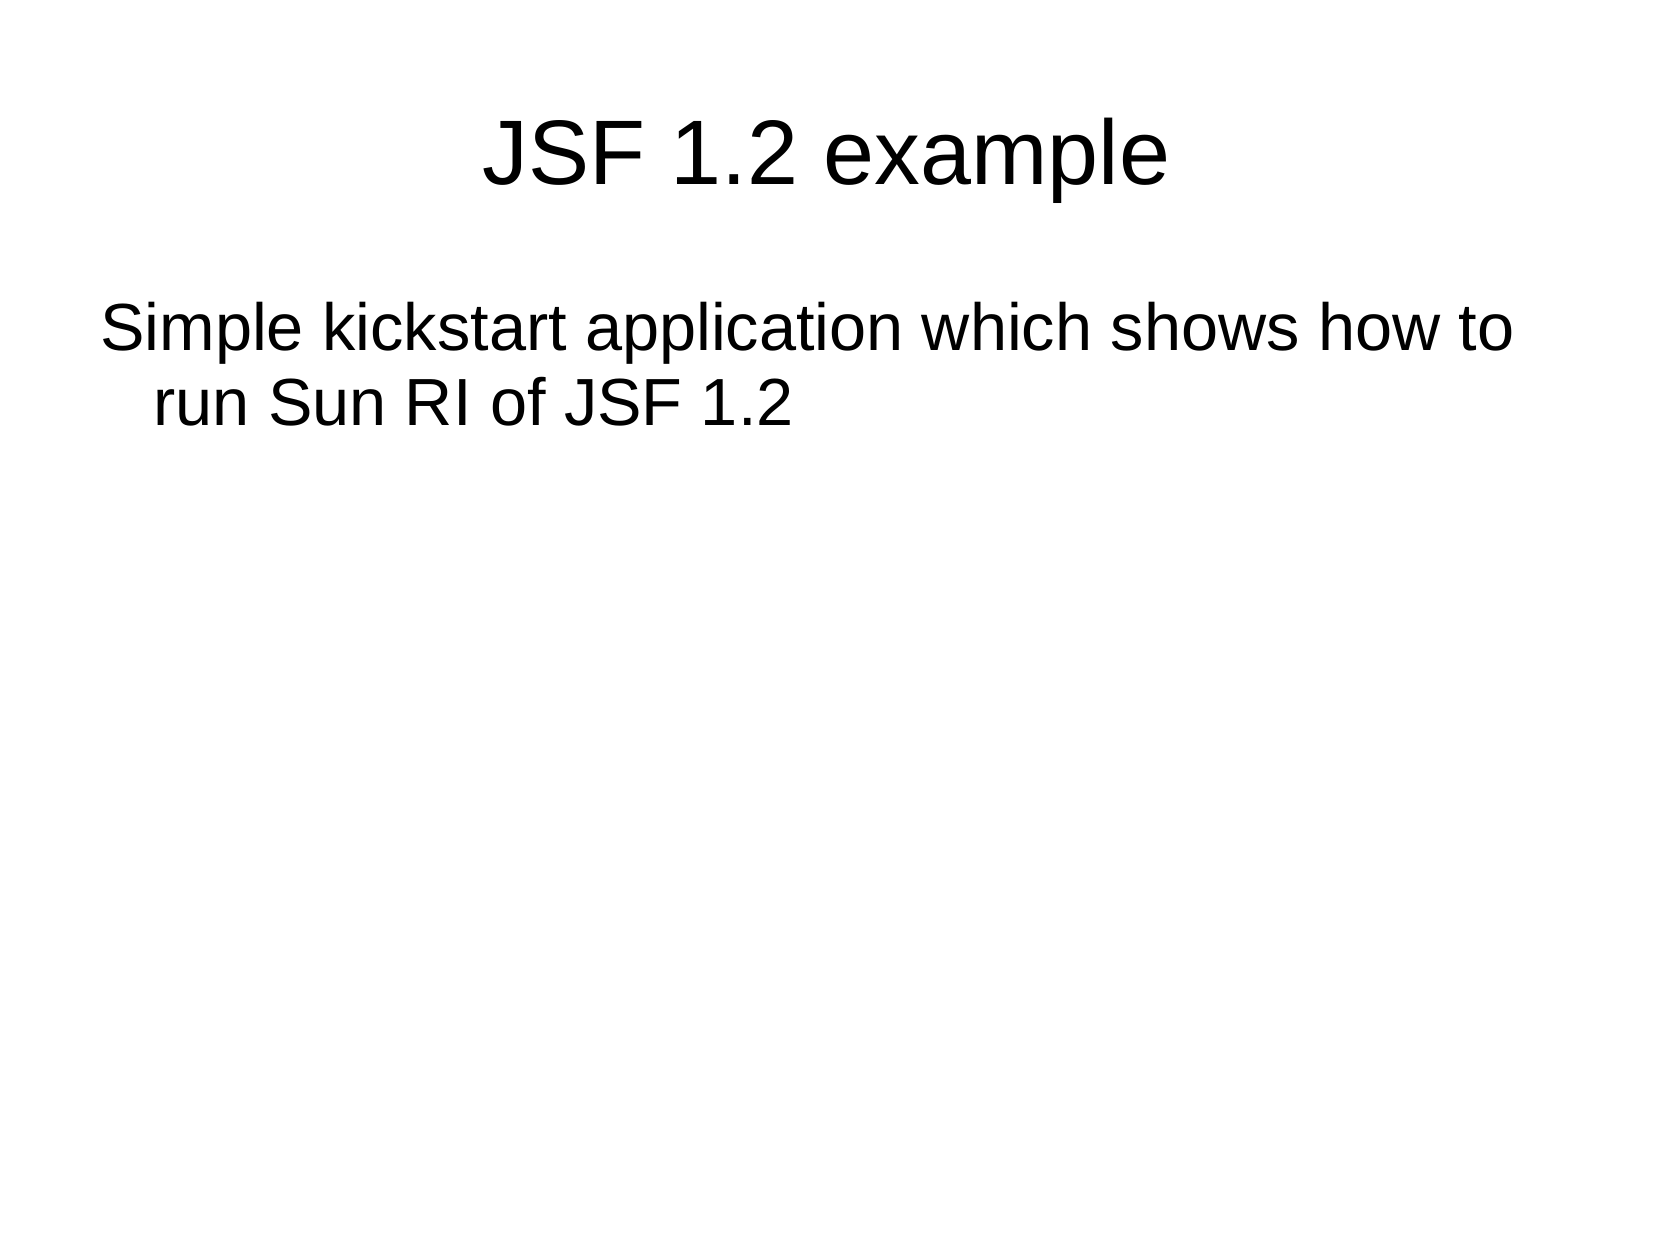

# JSF 1.2 example
Simple kickstart application which shows how to run Sun RI of JSF 1.2